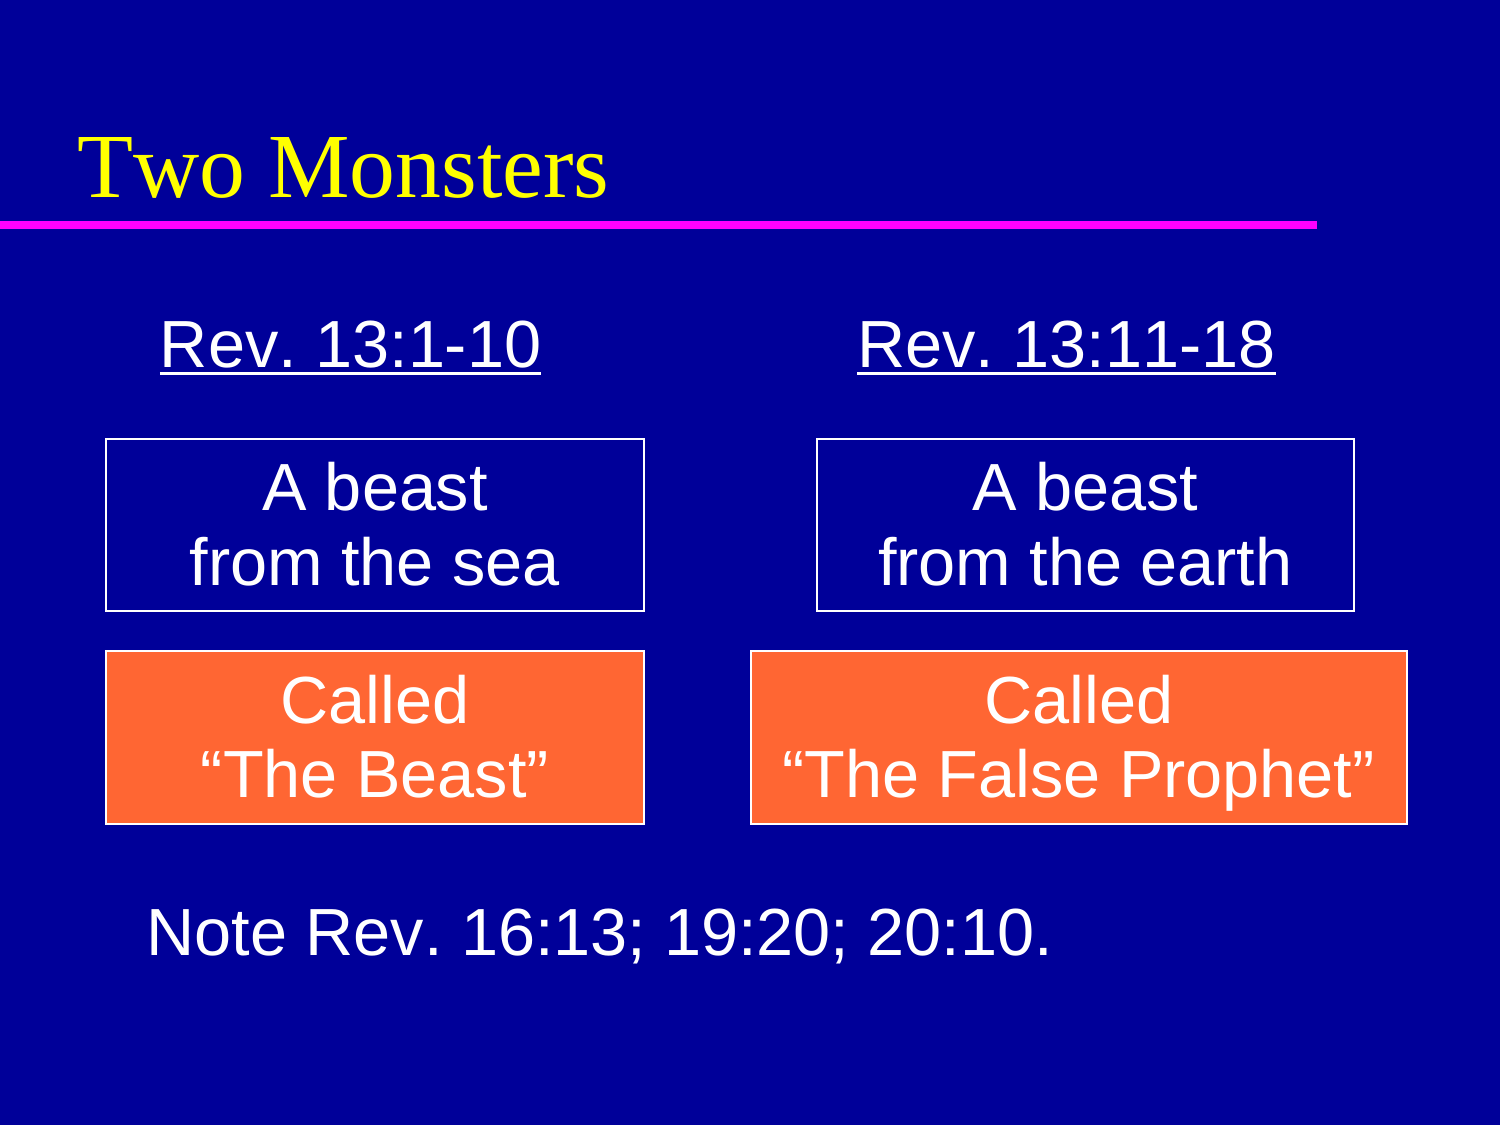

# Two Monsters
Rev. 13:1-10
Rev. 13:11-18
A beast
from the sea
A beast
from the earth
Called
“The Beast”
Called
“The False Prophet”
Note Rev. 16:13; 19:20; 20:10.